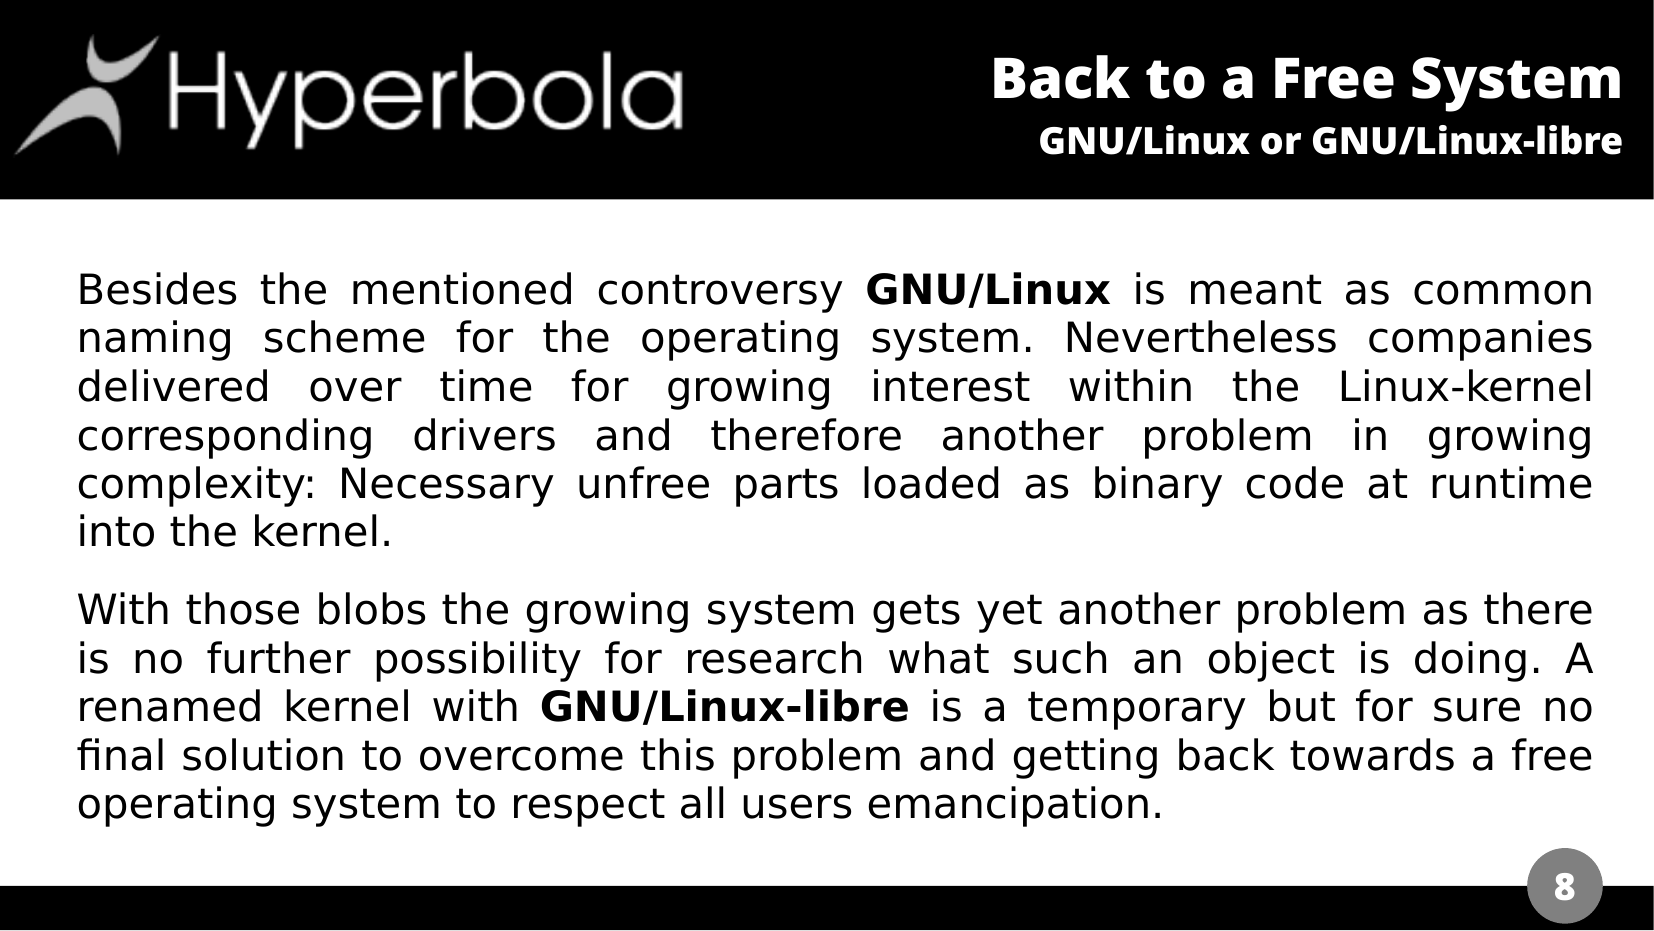

# Back to a Free System GNU/Linux or GNU/Linux-libre
Besides the mentioned controversy GNU/Linux is meant as common naming scheme for the operating system. Nevertheless companies delivered over time for growing interest within the Linux-kernel corresponding drivers and therefore another problem in growing complexity: Necessary unfree parts loaded as binary code at runtime into the kernel.
With those blobs the growing system gets yet another problem as there is no further possibility for research what such an object is doing. A renamed kernel with GNU/Linux-libre is a temporary but for sure no final solution to overcome this problem and getting back towards a free operating system to respect all users emancipation.